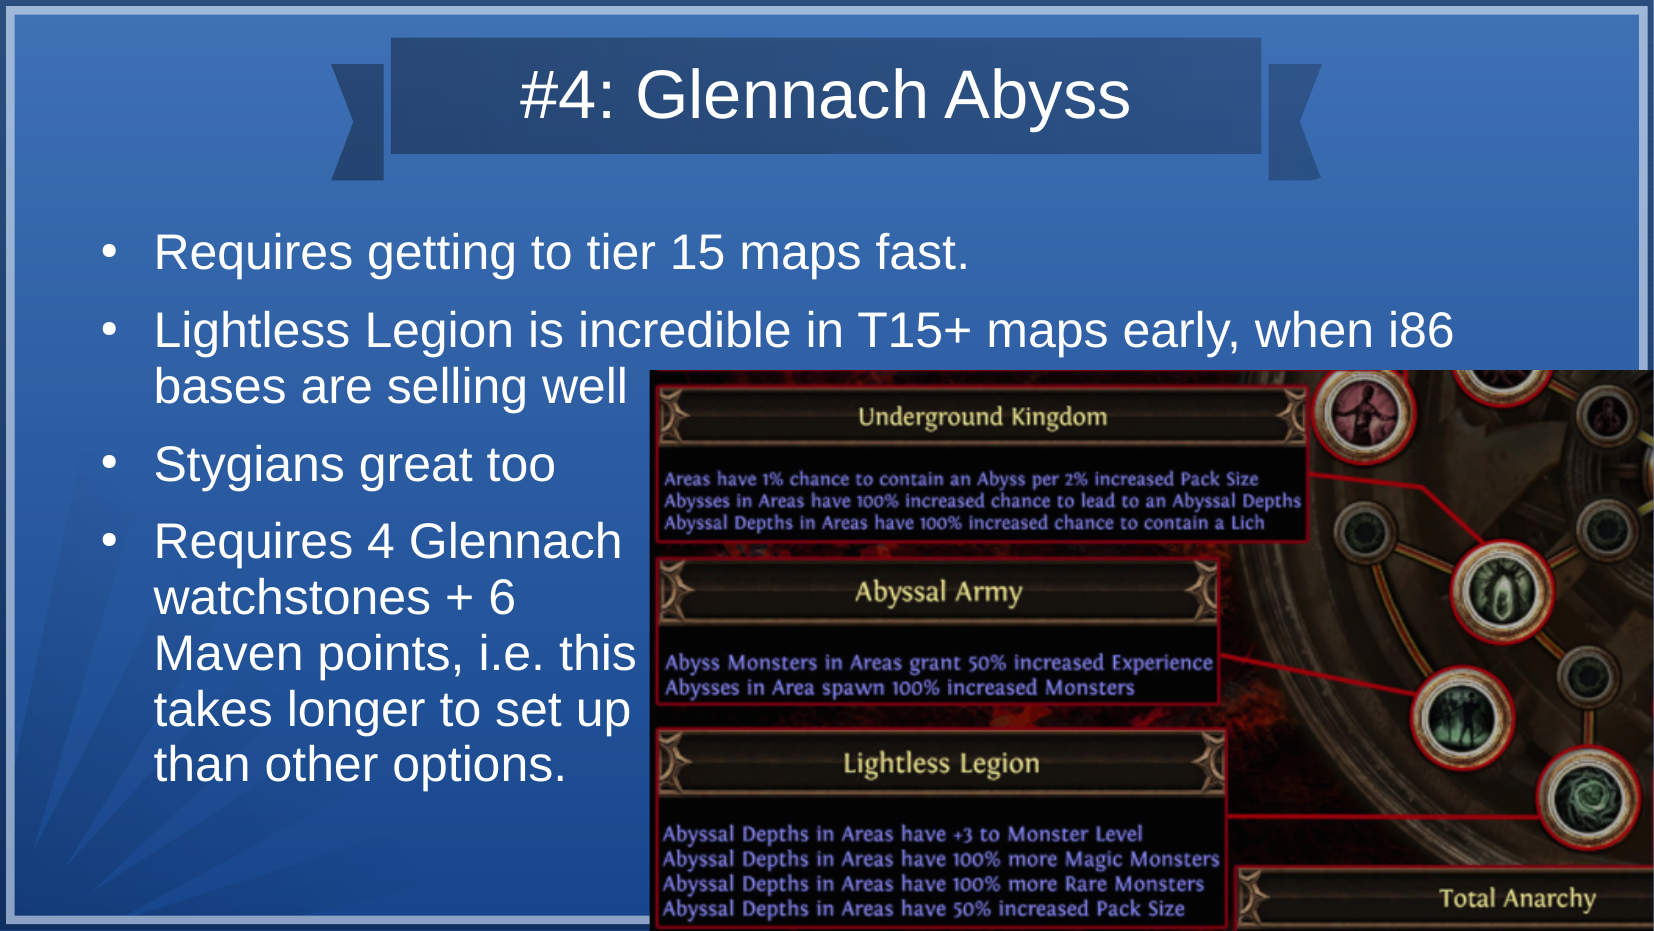

# #4: Glennach Abyss
Requires getting to tier 15 maps fast.
Lightless Legion is incredible in T15+ maps early, when i86 bases are selling well
Stygians great too
Requires 4 Glennach watchstones + 6 Maven points, i.e. this takes longer to set up than other options.